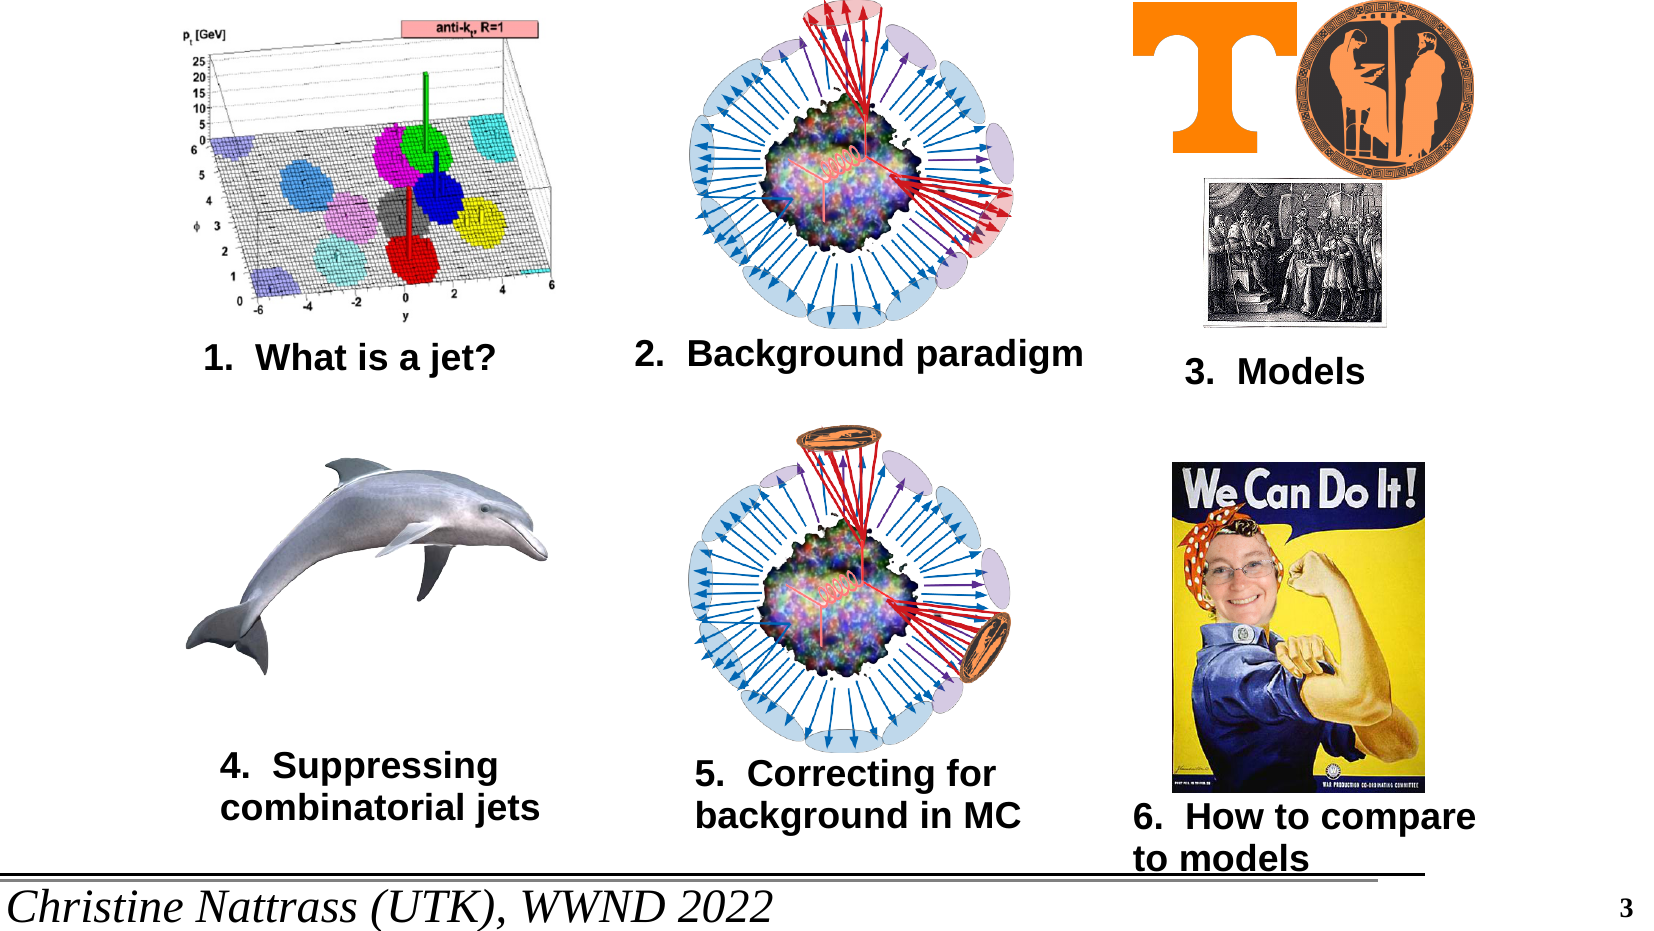

4. Background in Models
2. Background paradigm
3. Models
1. What is a jet?
5. Correcting for background in MC
4. Suppressing combinatorial jets
6. How to compare to models